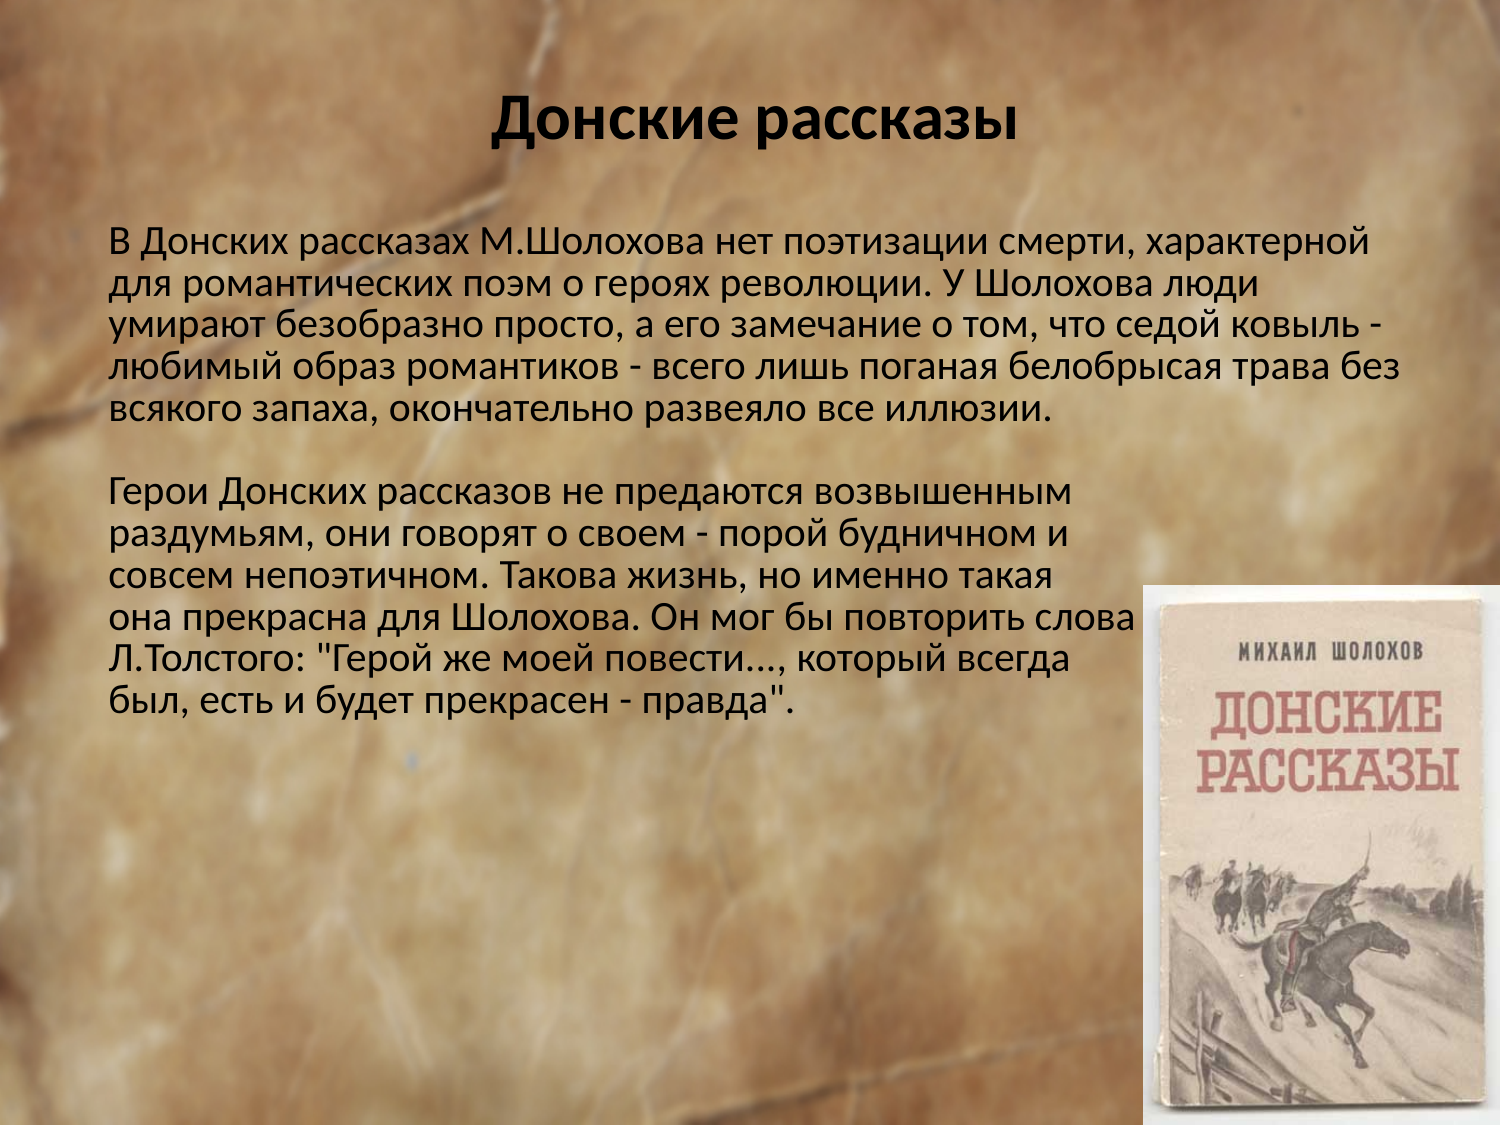

Донские рассказы
В Донских рассказах М.Шолохова нет поэтизации смерти, характерной для романтических поэм о героях революции. У Шолохова люди умирают безобразно просто, а его замечание о том, что седой ковыль - любимый образ романтиков - всего лишь поганая белобрысая трава без всякого запаха, окончательно развеяло все иллюзии.
Герои Донских рассказов не предаются возвышенным
раздумьям, они говорят о своем - порой будничном и
совсем непоэтичном. Такова жизнь, но именно такая
она прекрасна для Шолохова. Он мог бы повторить слова
Л.Толстого: "Герой же моей повести..., который всегда
был, есть и будет прекрасен - правда".